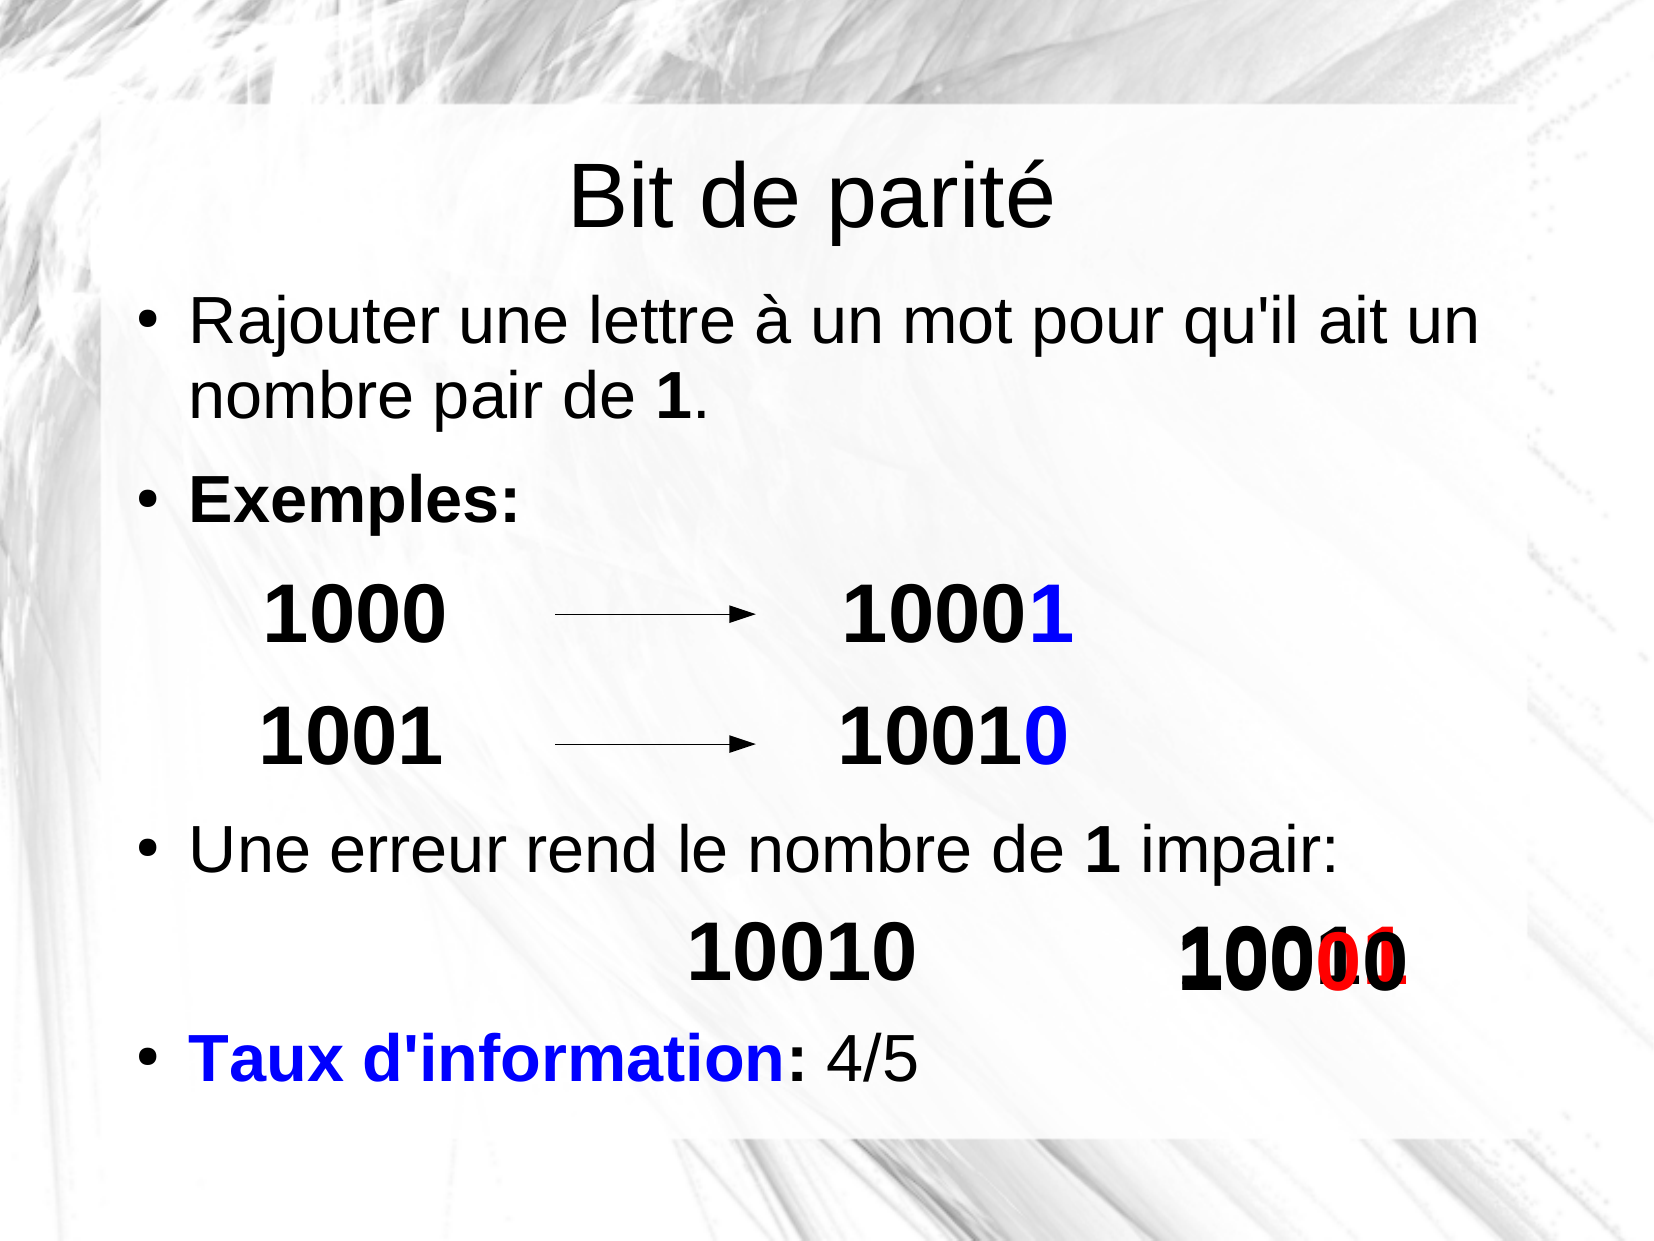

# Bit de parité
Rajouter une lettre à un mot pour qu'il ait un nombre pair de 1.
Exemples:
 	1000 10001
 1001 10010
Une erreur rend le nombre de 1 impair:
Taux d'information: 4/5
10010
10011
10000